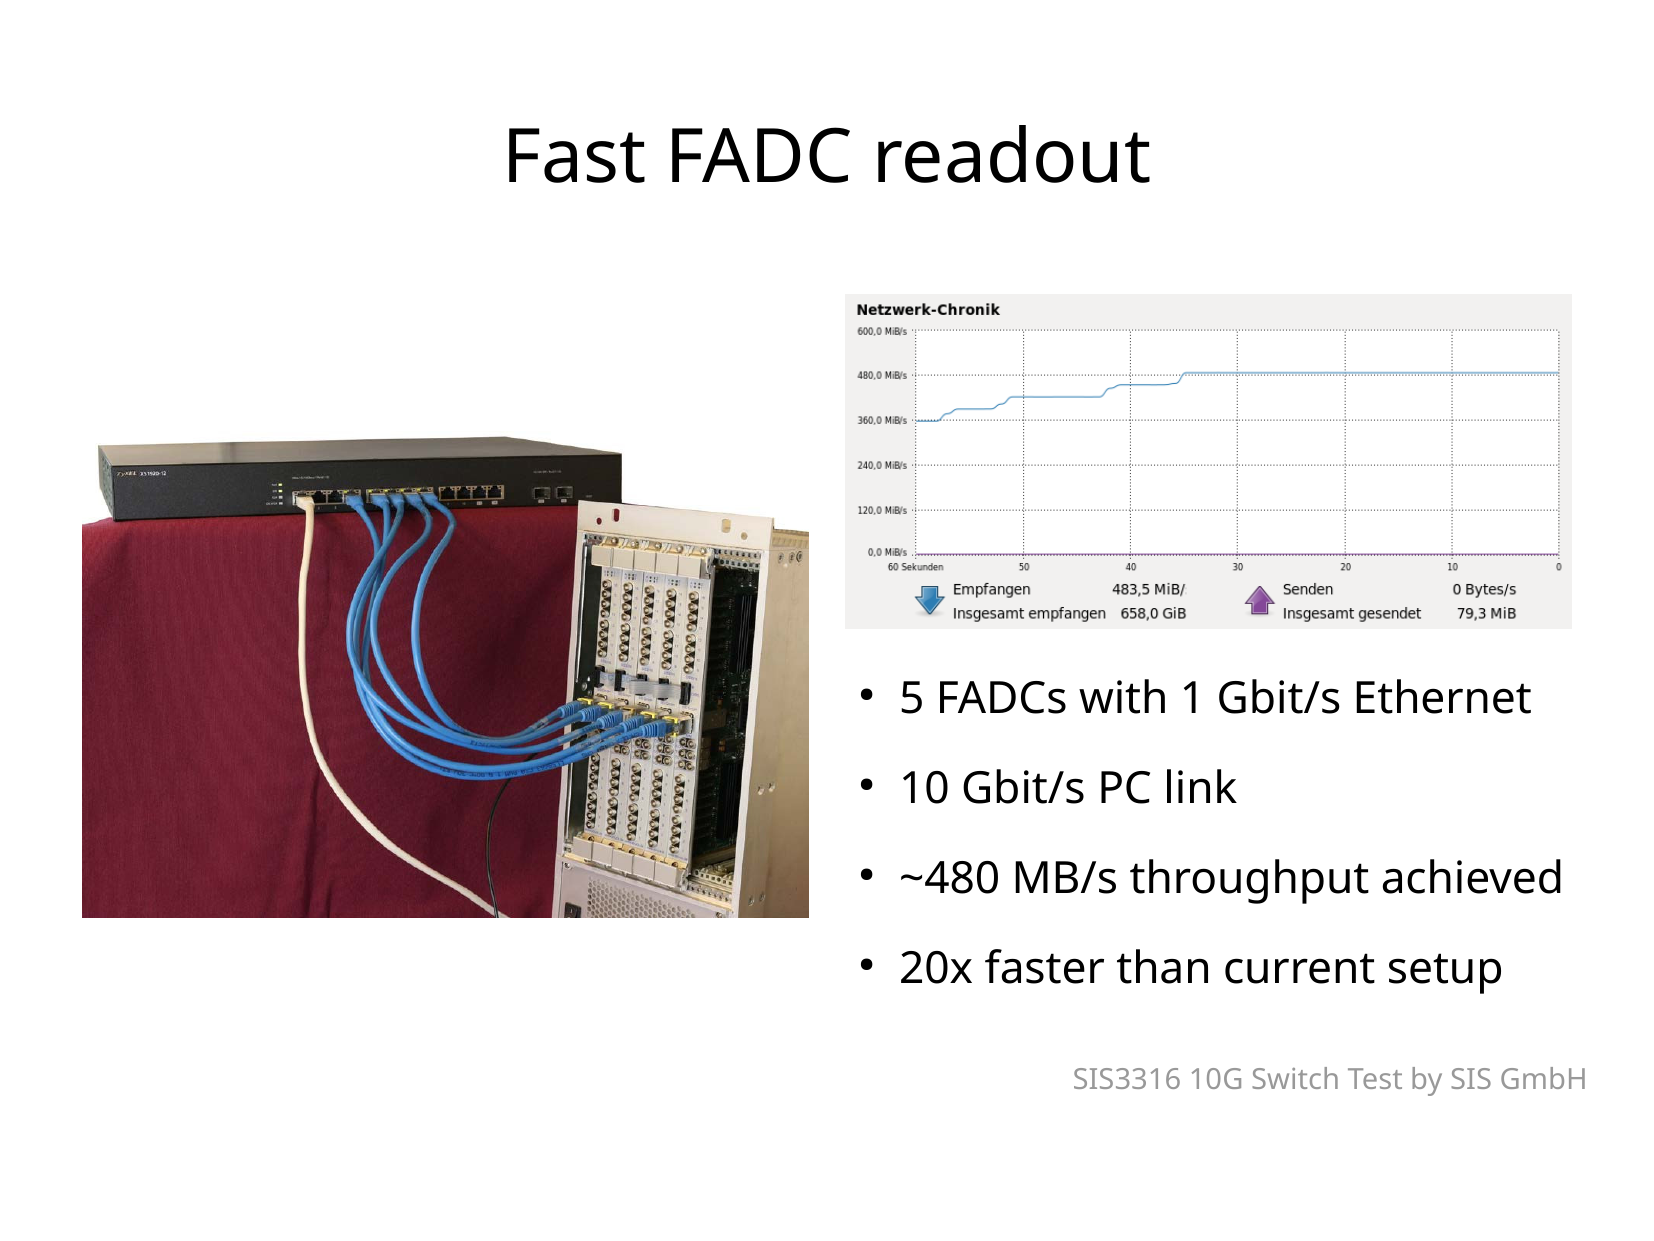

# Fast FADC readout
5 FADCs with 1 Gbit/s Ethernet
10 Gbit/s PC link
~480 MB/s throughput achieved
20x faster than current setup
SIS3316 10G Switch Test by SIS GmbH